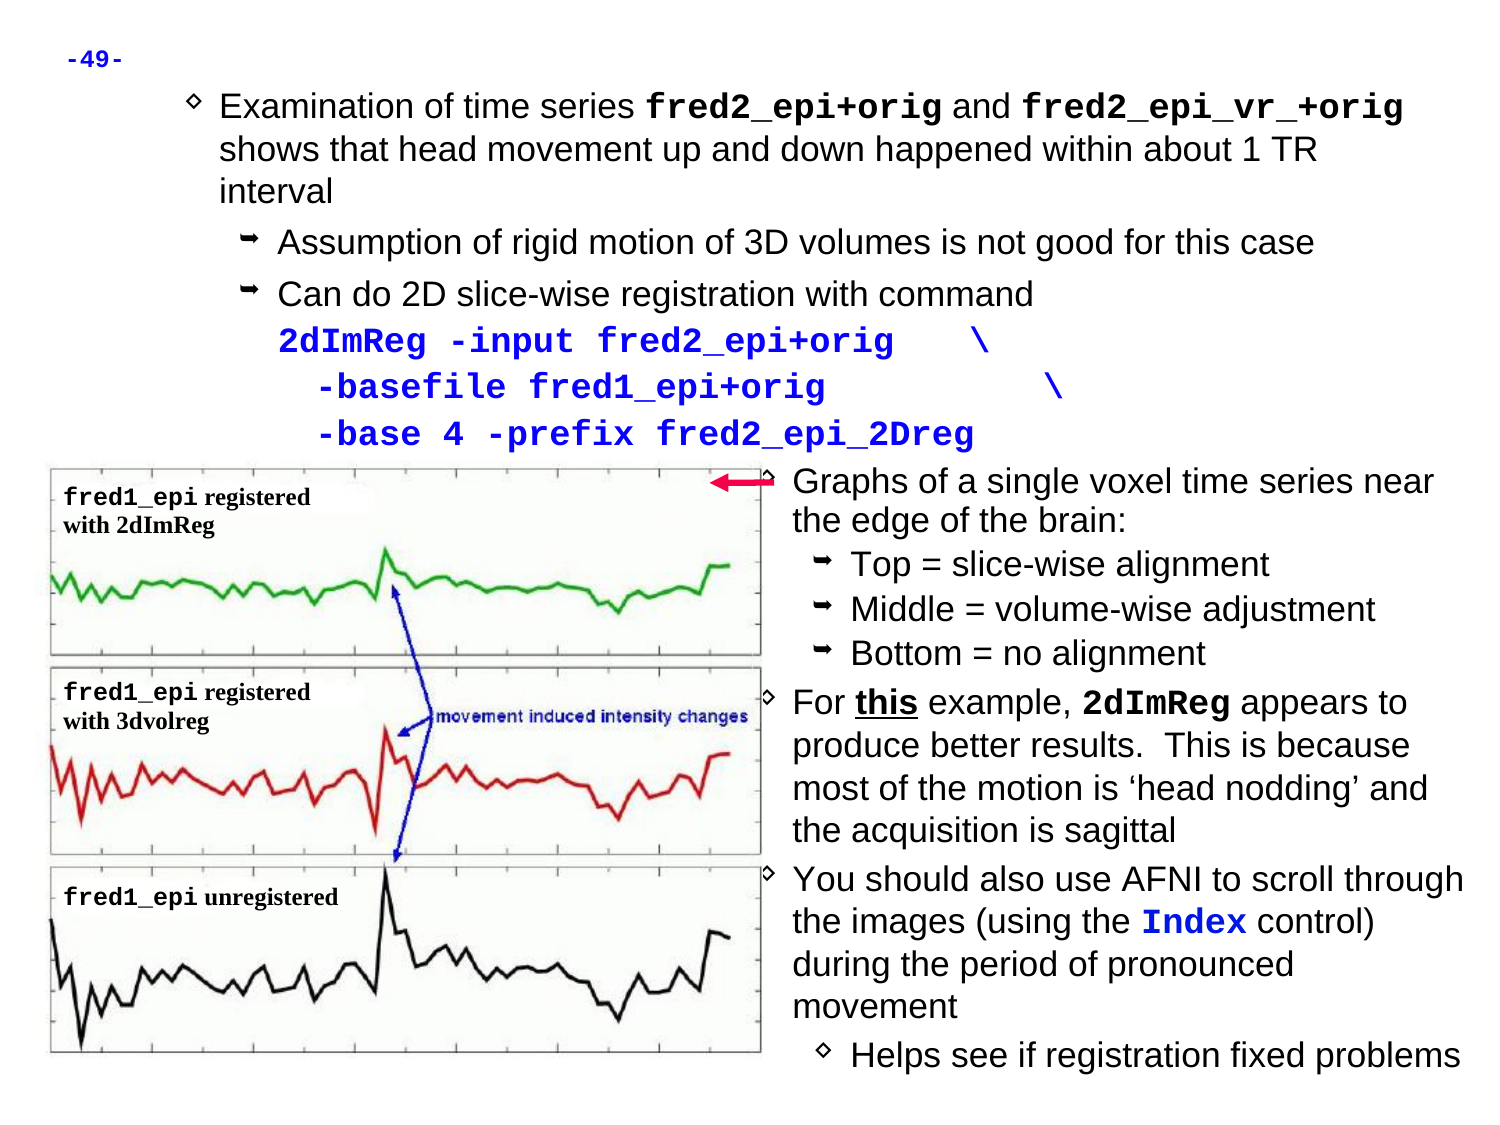

Examination of time series fred2_epi+orig and fred2_epi_vr_+orig shows that head movement up and down happened within about 1 TR interval
Assumption of rigid motion of 3D volumes is not good for this case
Can do 2D slice-wise registration with command
	2dImReg -input fred2_epi+orig 	\
		 -basefile fred1_epi+orig 	 \
		 -base 4 -prefix fred2_epi_2Dreg
Graphs of a single voxel time series near the edge of the brain:
Top = slice-wise alignment
Middle = volume-wise adjustment
Bottom = no alignment
For this example, 2dImReg appears to produce better results. This is because most of the motion is ‘head nodding’ and the acquisition is sagittal
You should also use AFNI to scroll through the images (using the Index control) during the period of pronounced movement
Helps see if registration fixed problems
fred1_epi registered with 2dImReg
fred1_epi registered with 3dvolreg
fred1_epi unregistered